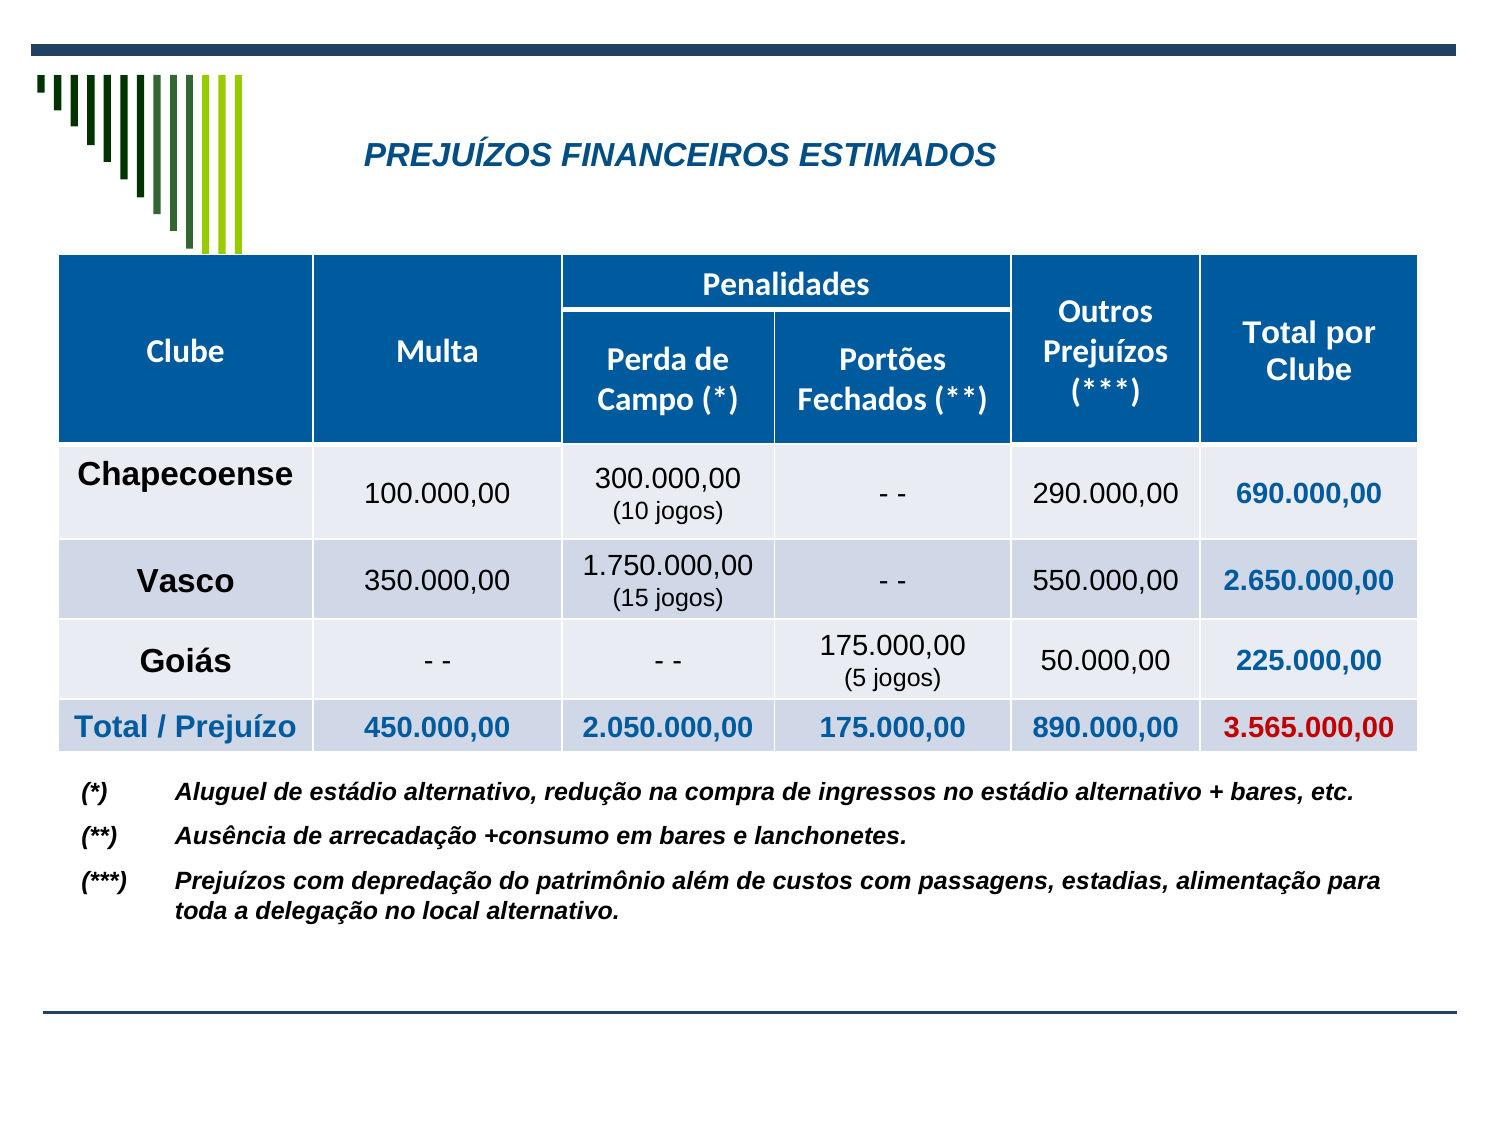

# PREJUÍZOS FINANCEIROS ESTIMADOS
| Clube | Multa | Penalidades | | Outros Prejuízos (\*\*\*) | Total por Clube |
| --- | --- | --- | --- | --- | --- |
| | | Perda de Campo (\*) | Portões Fechados (\*\*) | | |
| Chapecoense | 100.000,00 | 300.000,00 (10 jogos) | - - | 290.000,00 | 690.000,00 |
| Vasco | 350.000,00 | 1.750.000,00 (15 jogos) | - - | 550.000,00 | 2.650.000,00 |
| Goiás | - - | - - | 175.000,00 (5 jogos) | 50.000,00 | 225.000,00 |
| Total / Prejuízo | 450.000,00 | 2.050.000,00 | 175.000,00 | 890.000,00 | 3.565.000,00 |
(*)	Aluguel de estádio alternativo, redução na compra de ingressos no estádio alternativo + bares, etc.
(**)	Ausência de arrecadação +consumo em bares e lanchonetes.
(***)	Prejuízos com depredação do patrimônio além de custos com passagens, estadias, alimentação para 	toda a delegação no local alternativo.